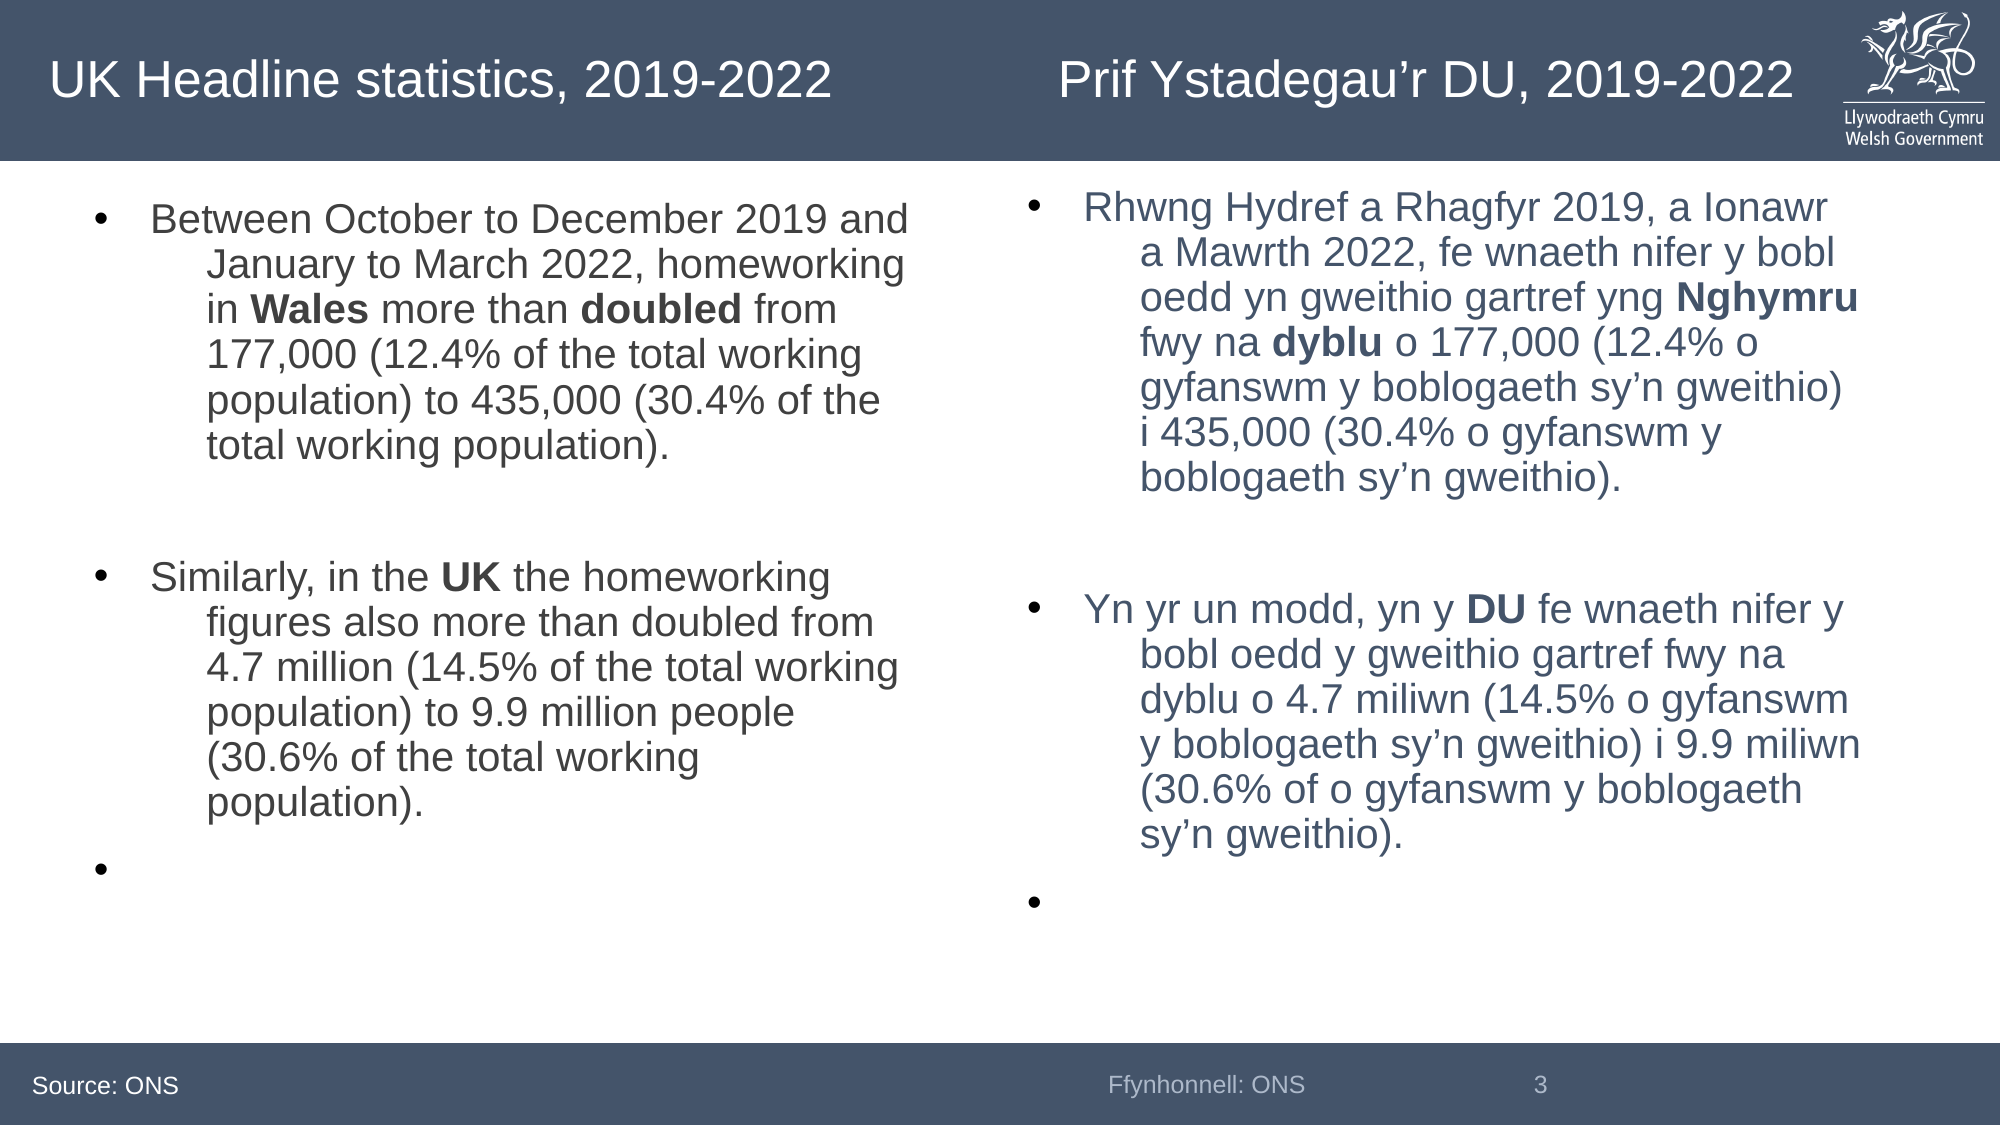

UK Headline statistics, 2019-2022
Prif Ystadegau’r DU, 2019-2022
# Rhwng Hydref a Rhagfyr 2019, a Ionawr a Mawrth 2022, fe wnaeth nifer y bobl oedd yn gweithio gartref yng Nghymru fwy na dyblu o 177,000 (12.4% o gyfanswm y boblogaeth sy’n gweithio) i 435,000 (30.4% o gyfanswm y boblogaeth sy’n gweithio).
Yn yr un modd, yn y DU fe wnaeth nifer y bobl oedd y gweithio gartref fwy na dyblu o 4.7 miliwn (14.5% o gyfanswm y boblogaeth sy’n gweithio) i 9.9 miliwn (30.6% of o gyfanswm y boblogaeth sy’n gweithio).
Between October to December 2019 and January to March 2022, homeworking in Wales more than doubled from 177,000 (12.4% of the total working population) to 435,000 (30.4% of the total working population).
Similarly, in the UK the homeworking figures also more than doubled from 4.7 million (14.5% of the total working population) to 9.9 million people (30.6% of the total working population).
Ffynhonnell: ONS
Source: ONS